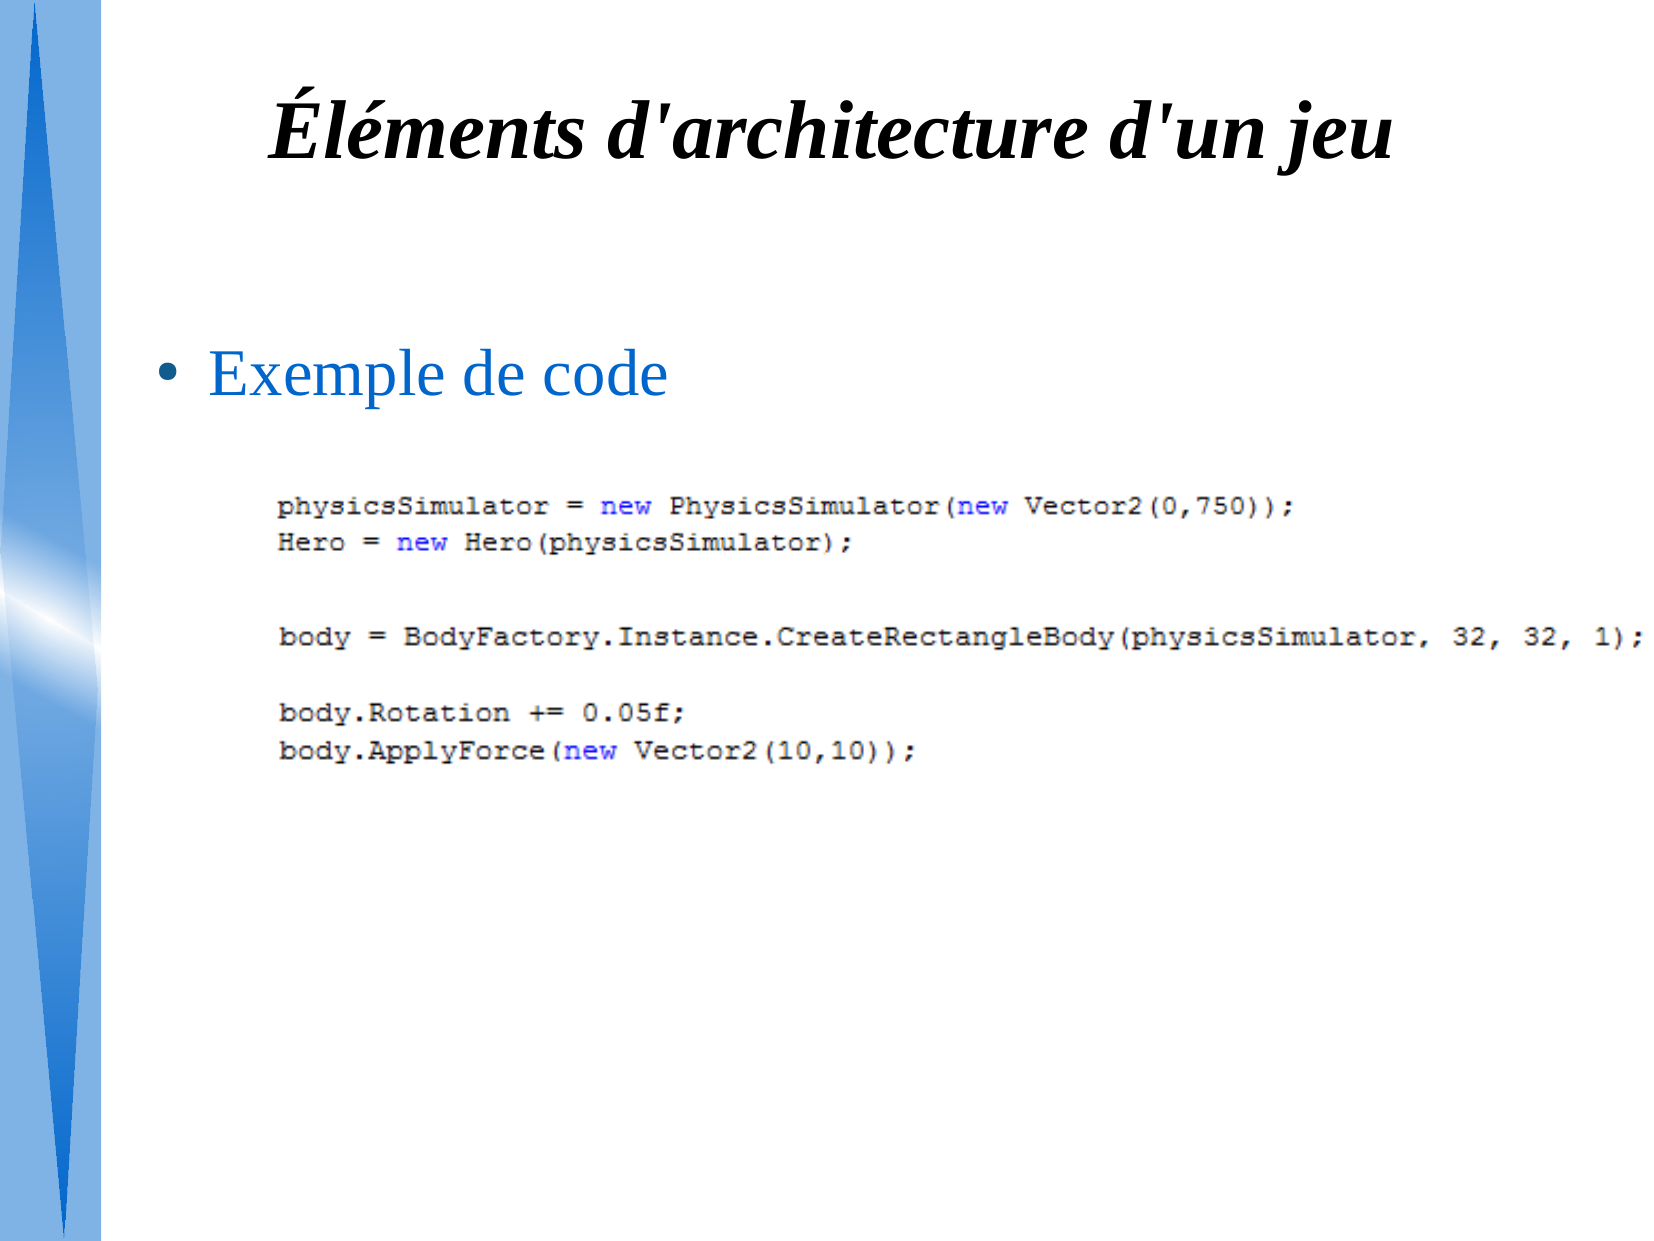

# Éléments d'architecture d'un jeu
Exemple de code